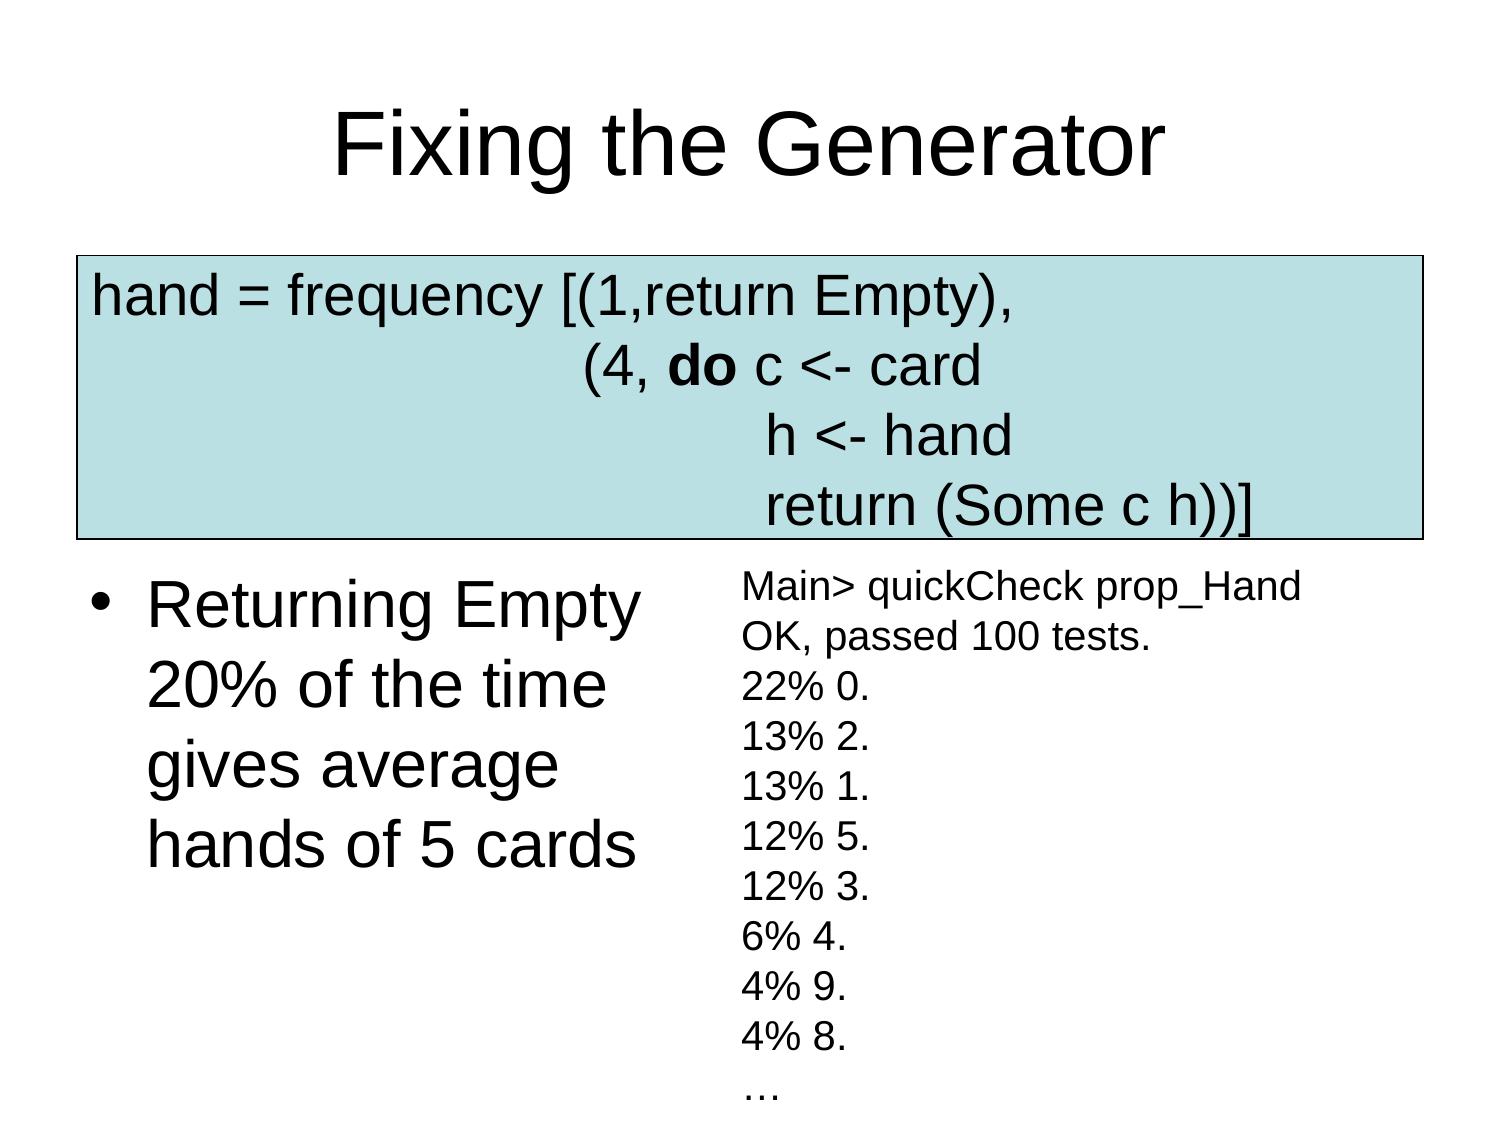

# Fixing the Generator
hand = frequency [(1,return Empty),
	 (4, do c <- card
		 h <- hand
		 return (Some c h))]
Returning Empty 20% of the time gives average hands of 5 cards
Main> quickCheck prop_Hand
OK, passed 100 tests.
22% 0.
13% 2.
13% 1.
12% 5.
12% 3.
6% 4.
4% 9.
4% 8.
…